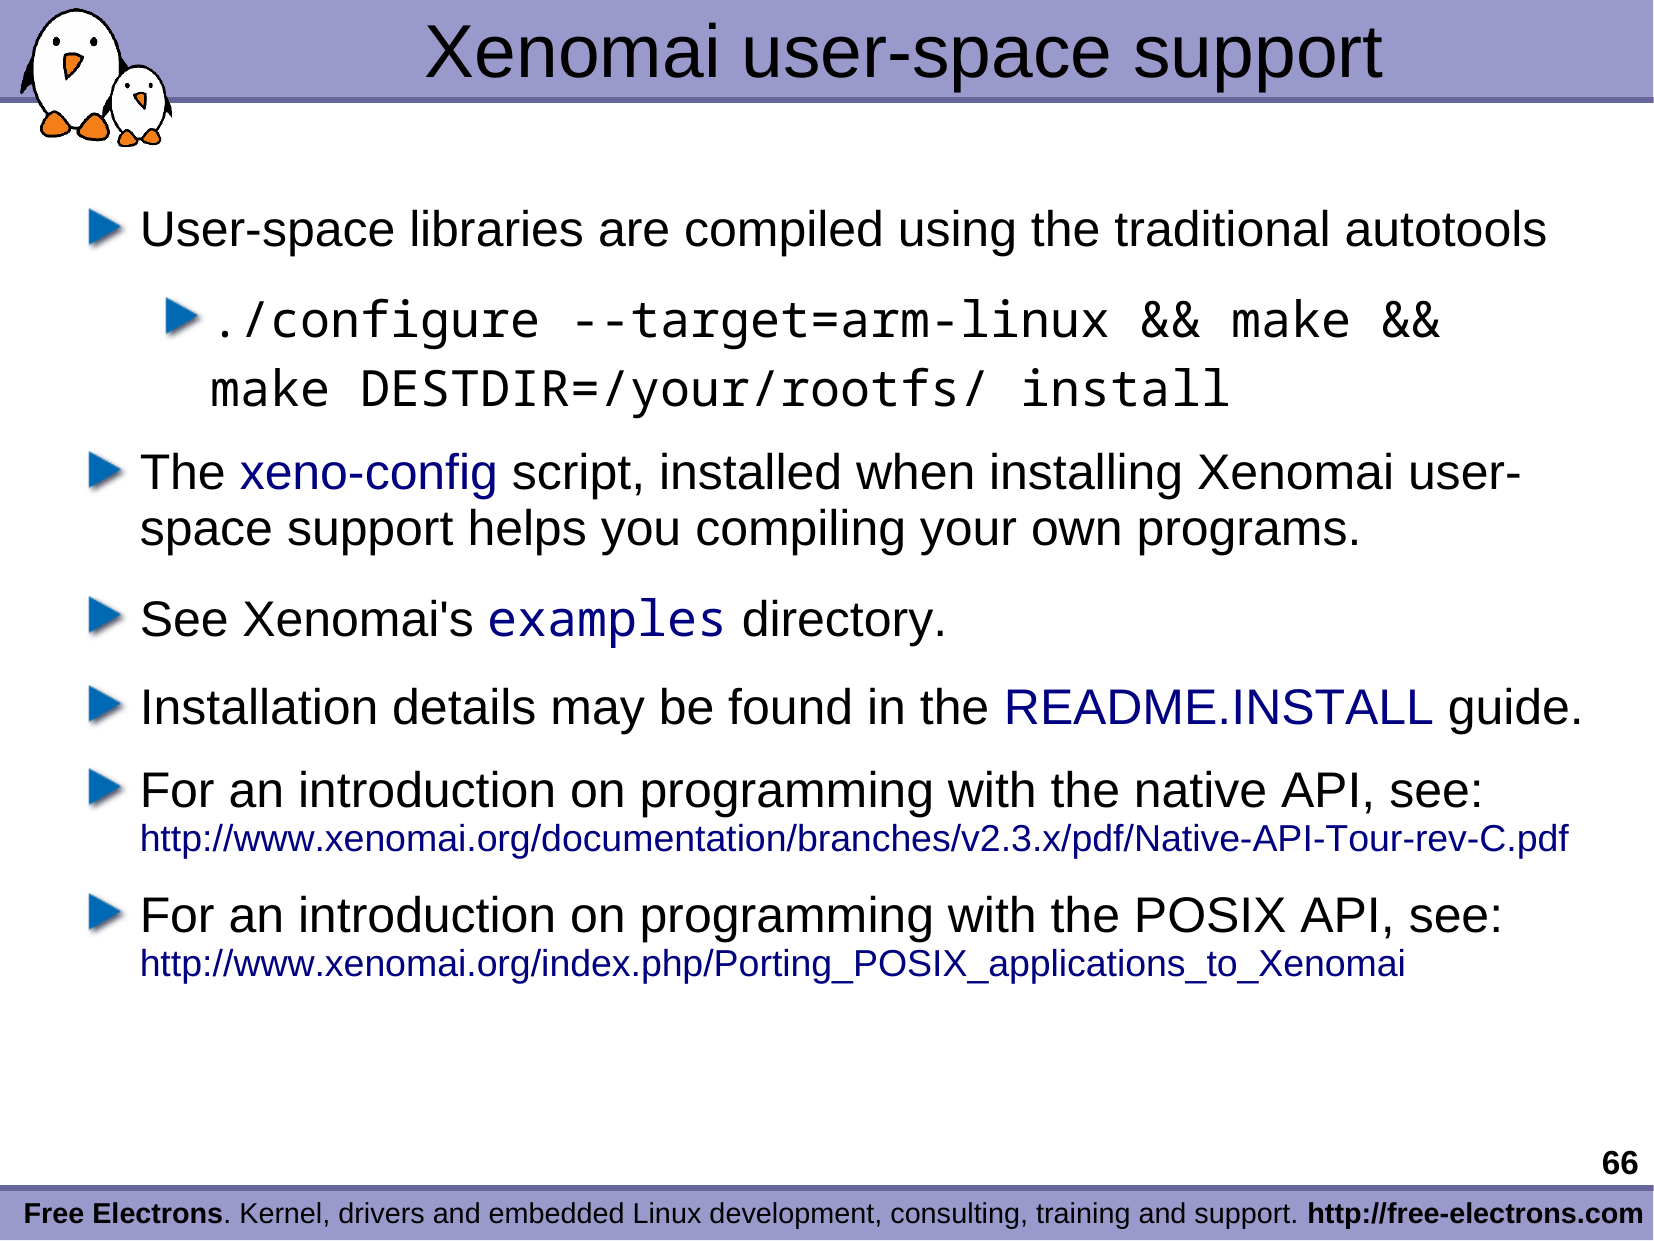

# Xenomai user-space support
User-space libraries are compiled using the traditional autotools
./configure --target=arm-linux && make &&
make DESTDIR=/your/rootfs/ install
The xeno-config script, installed when installing Xenomai user-space support helps you compiling your own programs.
See Xenomai's examples directory.
Installation details may be found in the README.INSTALL guide.
For an introduction on programming with the native API, see: http://www.xenomai.org/documentation/branches/v2.3.x/pdf/Native-API-Tour-rev-C.pdf
For an introduction on programming with the POSIX API, see:
http://www.xenomai.org/index.php/Porting_POSIX_applications_to_Xenomai